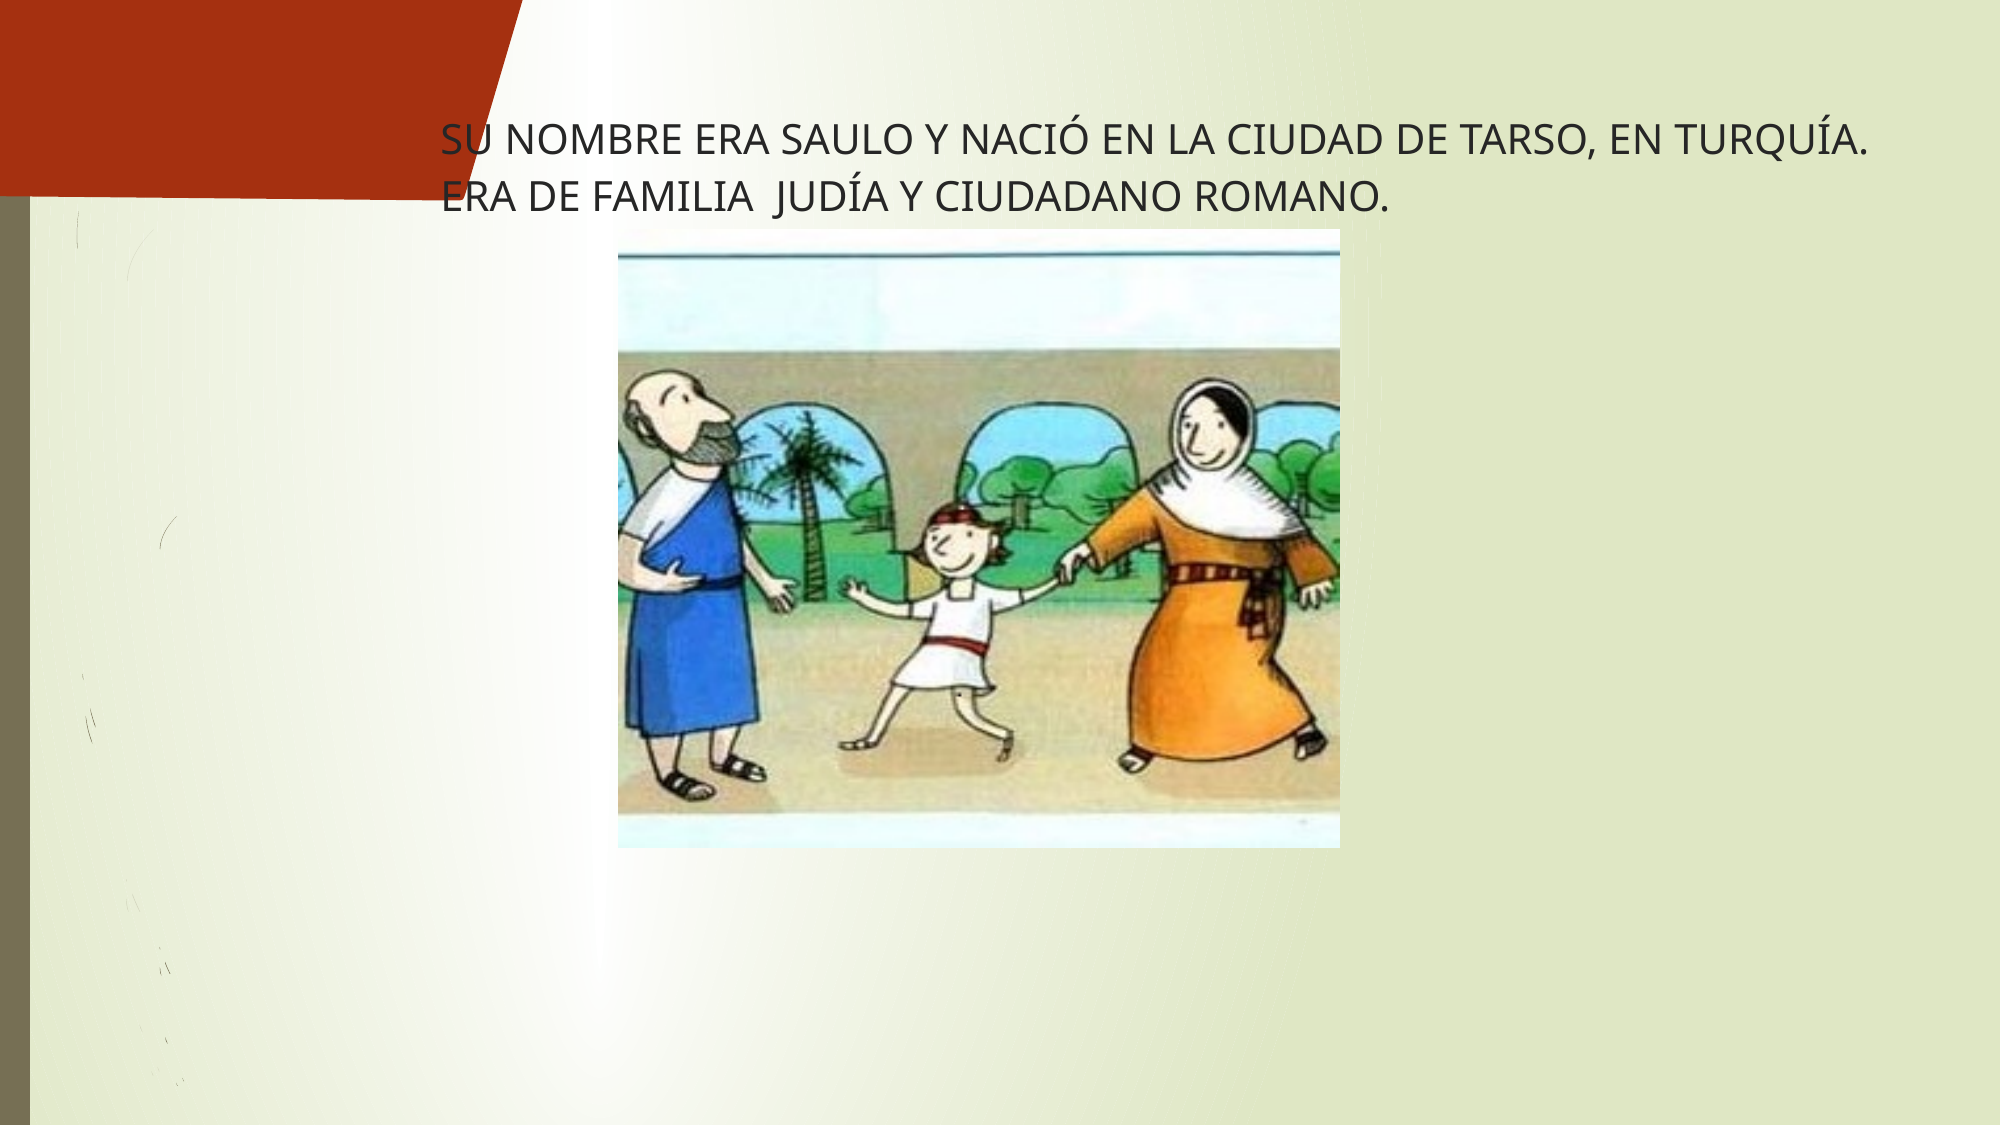

# SU NOMBRE ERA SAULO Y NACIÓ EN LA CIUDAD DE TARSO, EN TURQUÍA. ERA DE FAMILIA JUDÍA Y CIUDADANO ROMANO.